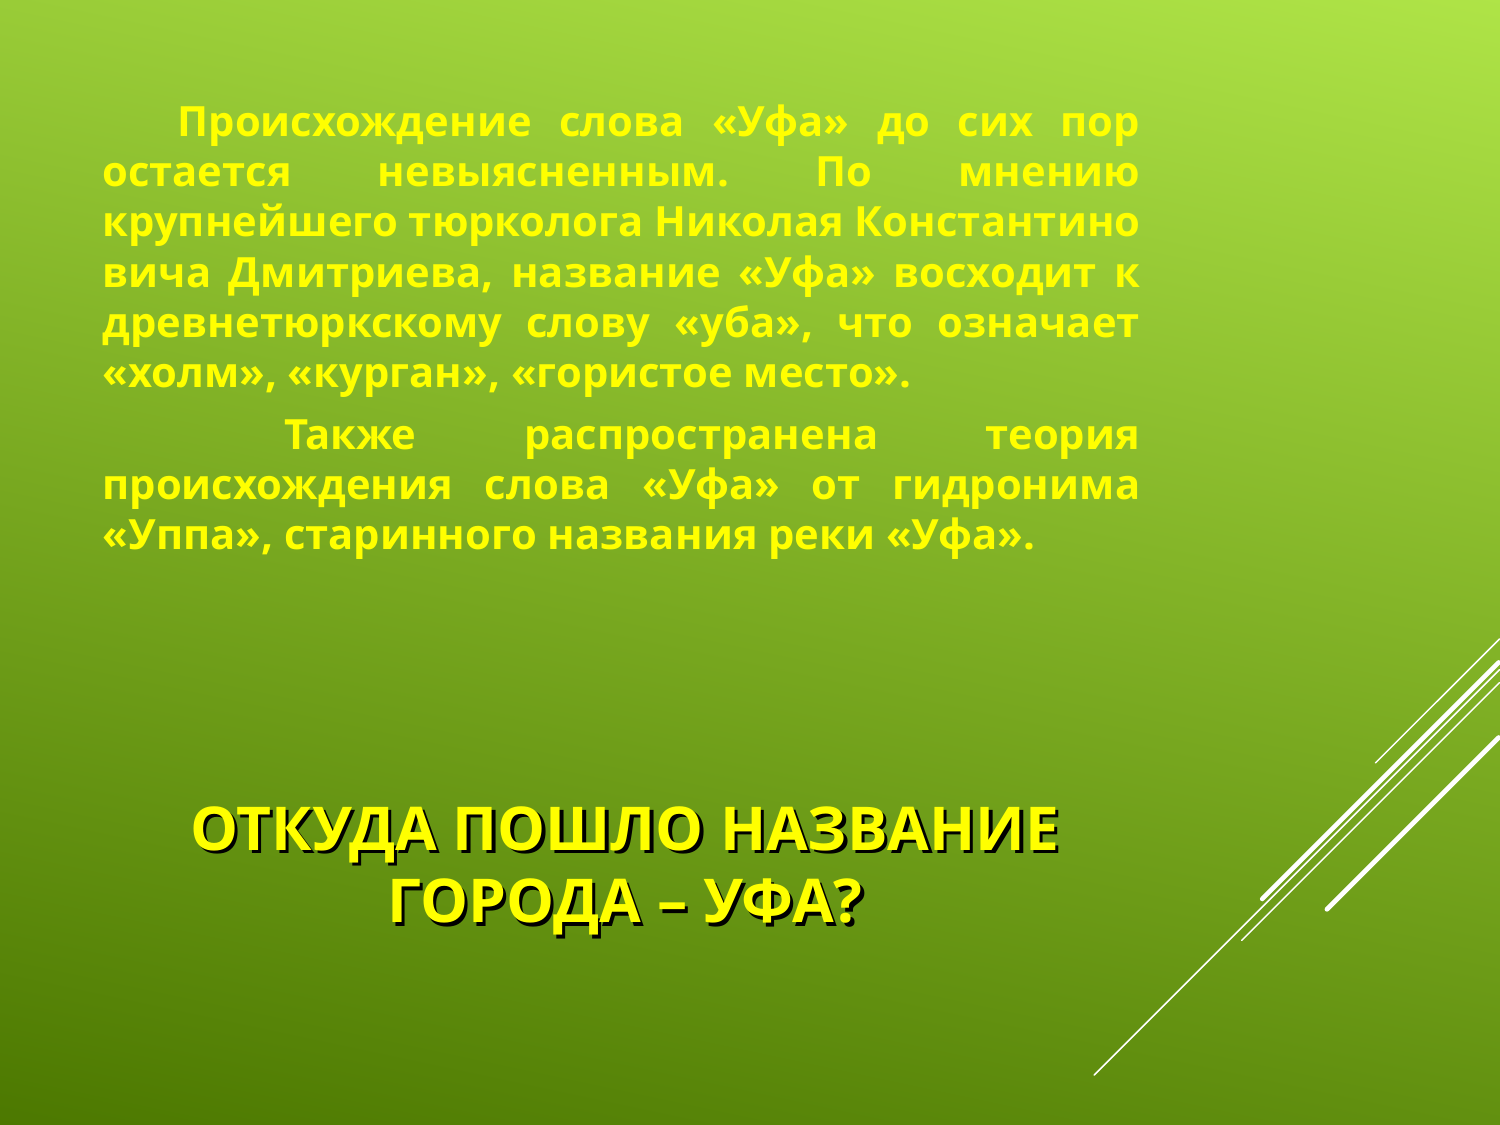

Происхождение слова «Уфа» до сих пор остается невыясненным. По мнению крупнейшего тюрколога Николая Конс­тан­ти­но­вича Дмитриева, название «Уфа» восходит к древнетюркскому слову «уба», что означает «холм», «курган», «гористое место».
	 Также распространена теория происхождения слова «Уфа» от гидронима «Уппа», старинного названия реки «Уфа».
# Откуда пошло название города – Уфа?